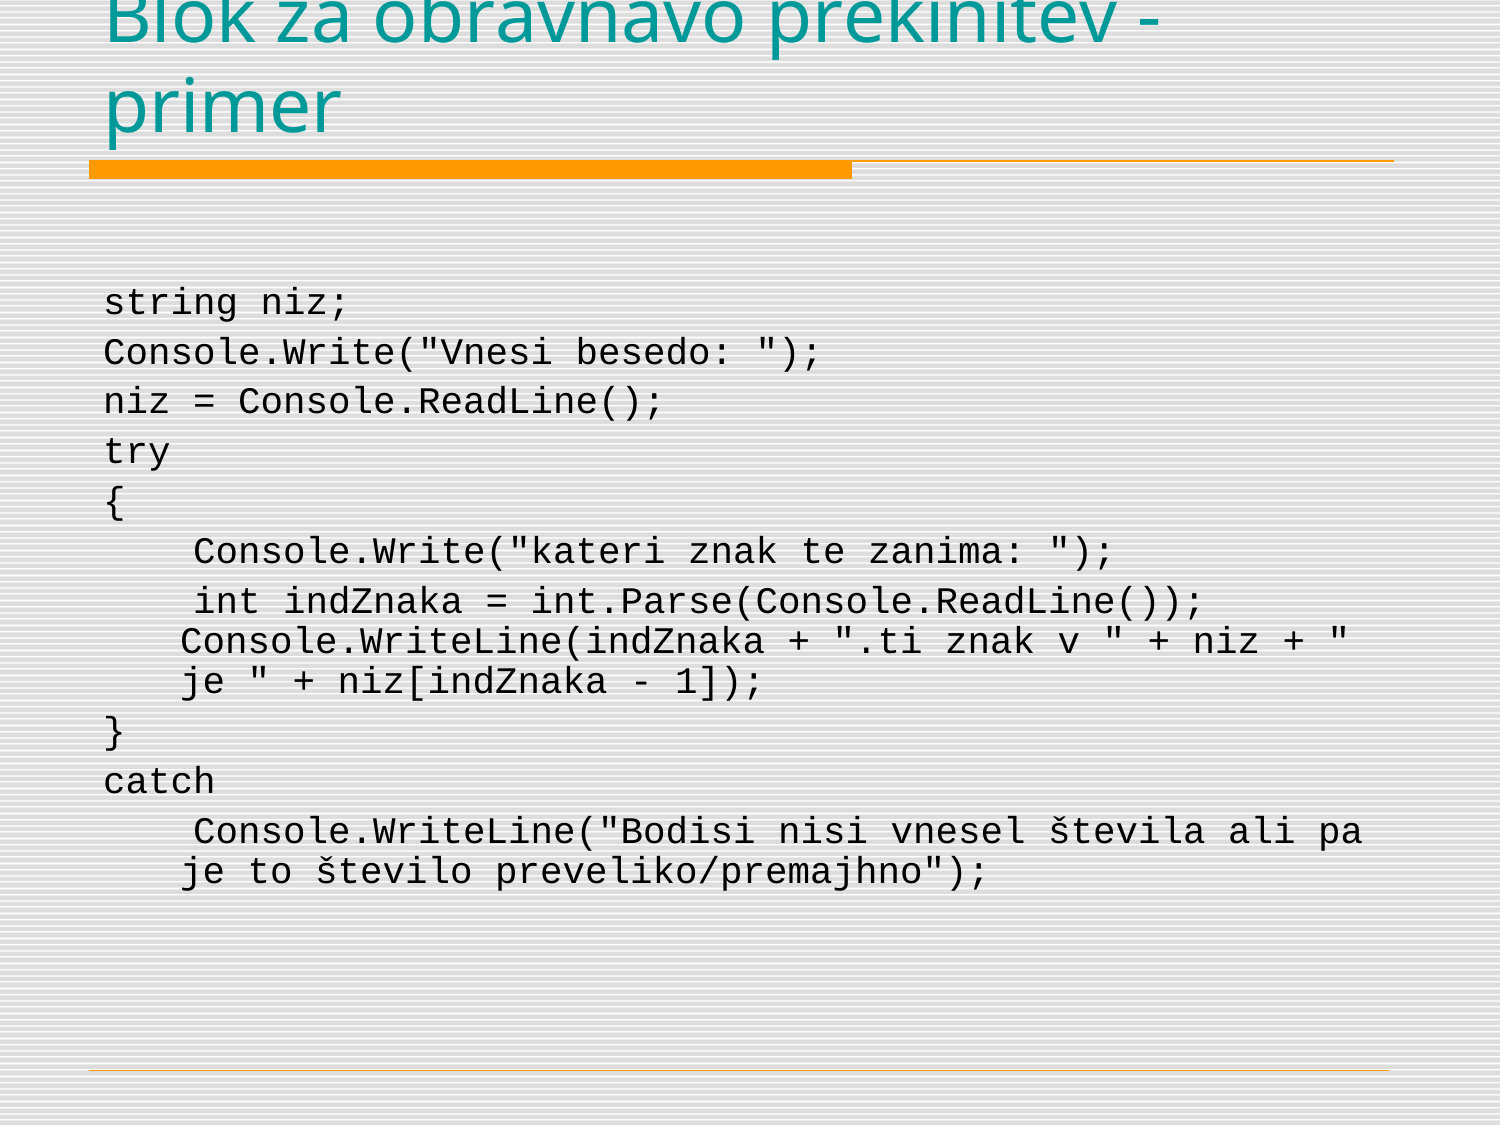

# Blok za obravnavo prekinitev - primer
string niz;
Console.Write("Vnesi besedo: ");
niz = Console.ReadLine();
try
{
 Console.Write("kateri znak te zanima: ");
 int indZnaka = int.Parse(Console.ReadLine()); Console.WriteLine(indZnaka + ".ti znak v " + niz + " je " + niz[indZnaka - 1]);
}
catch
 Console.WriteLine("Bodisi nisi vnesel števila ali pa je to število preveliko/premajhno");